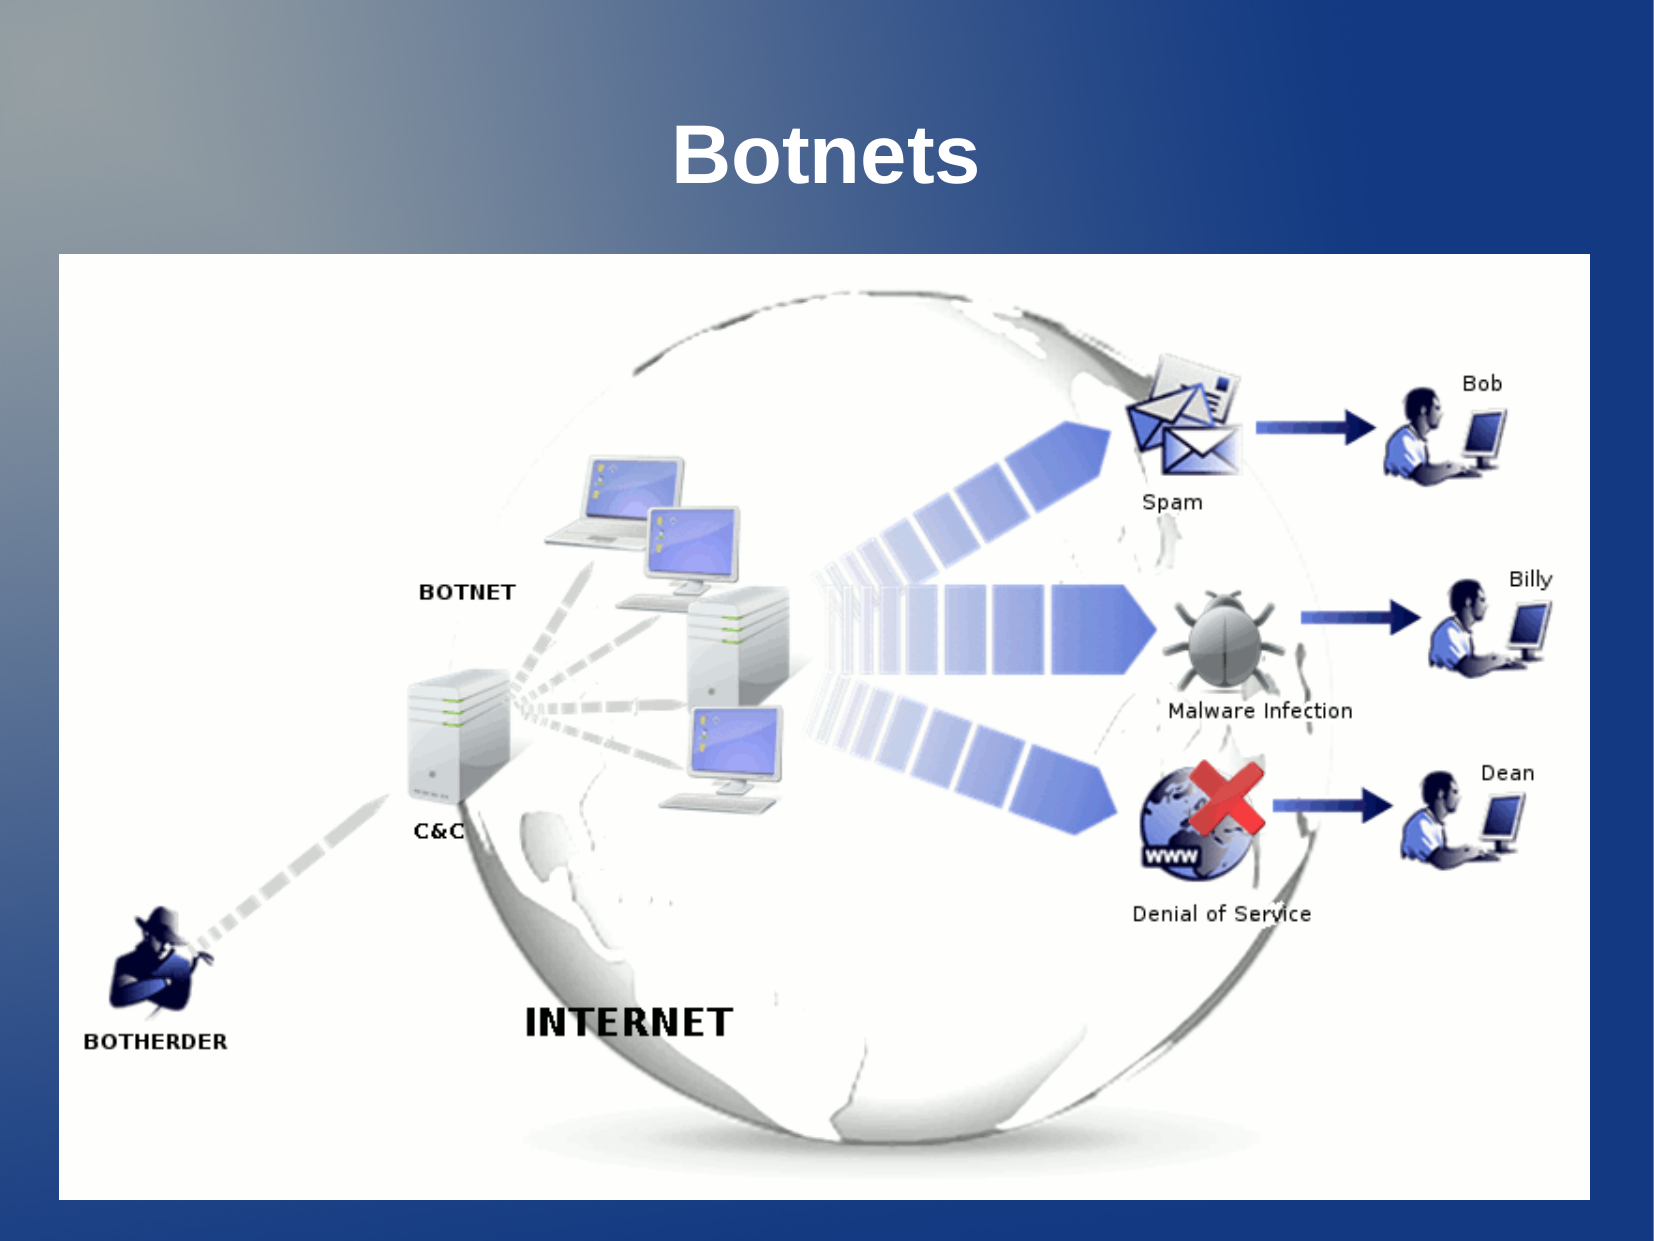

# Botnets
Levine CANTO Aug 2014
8